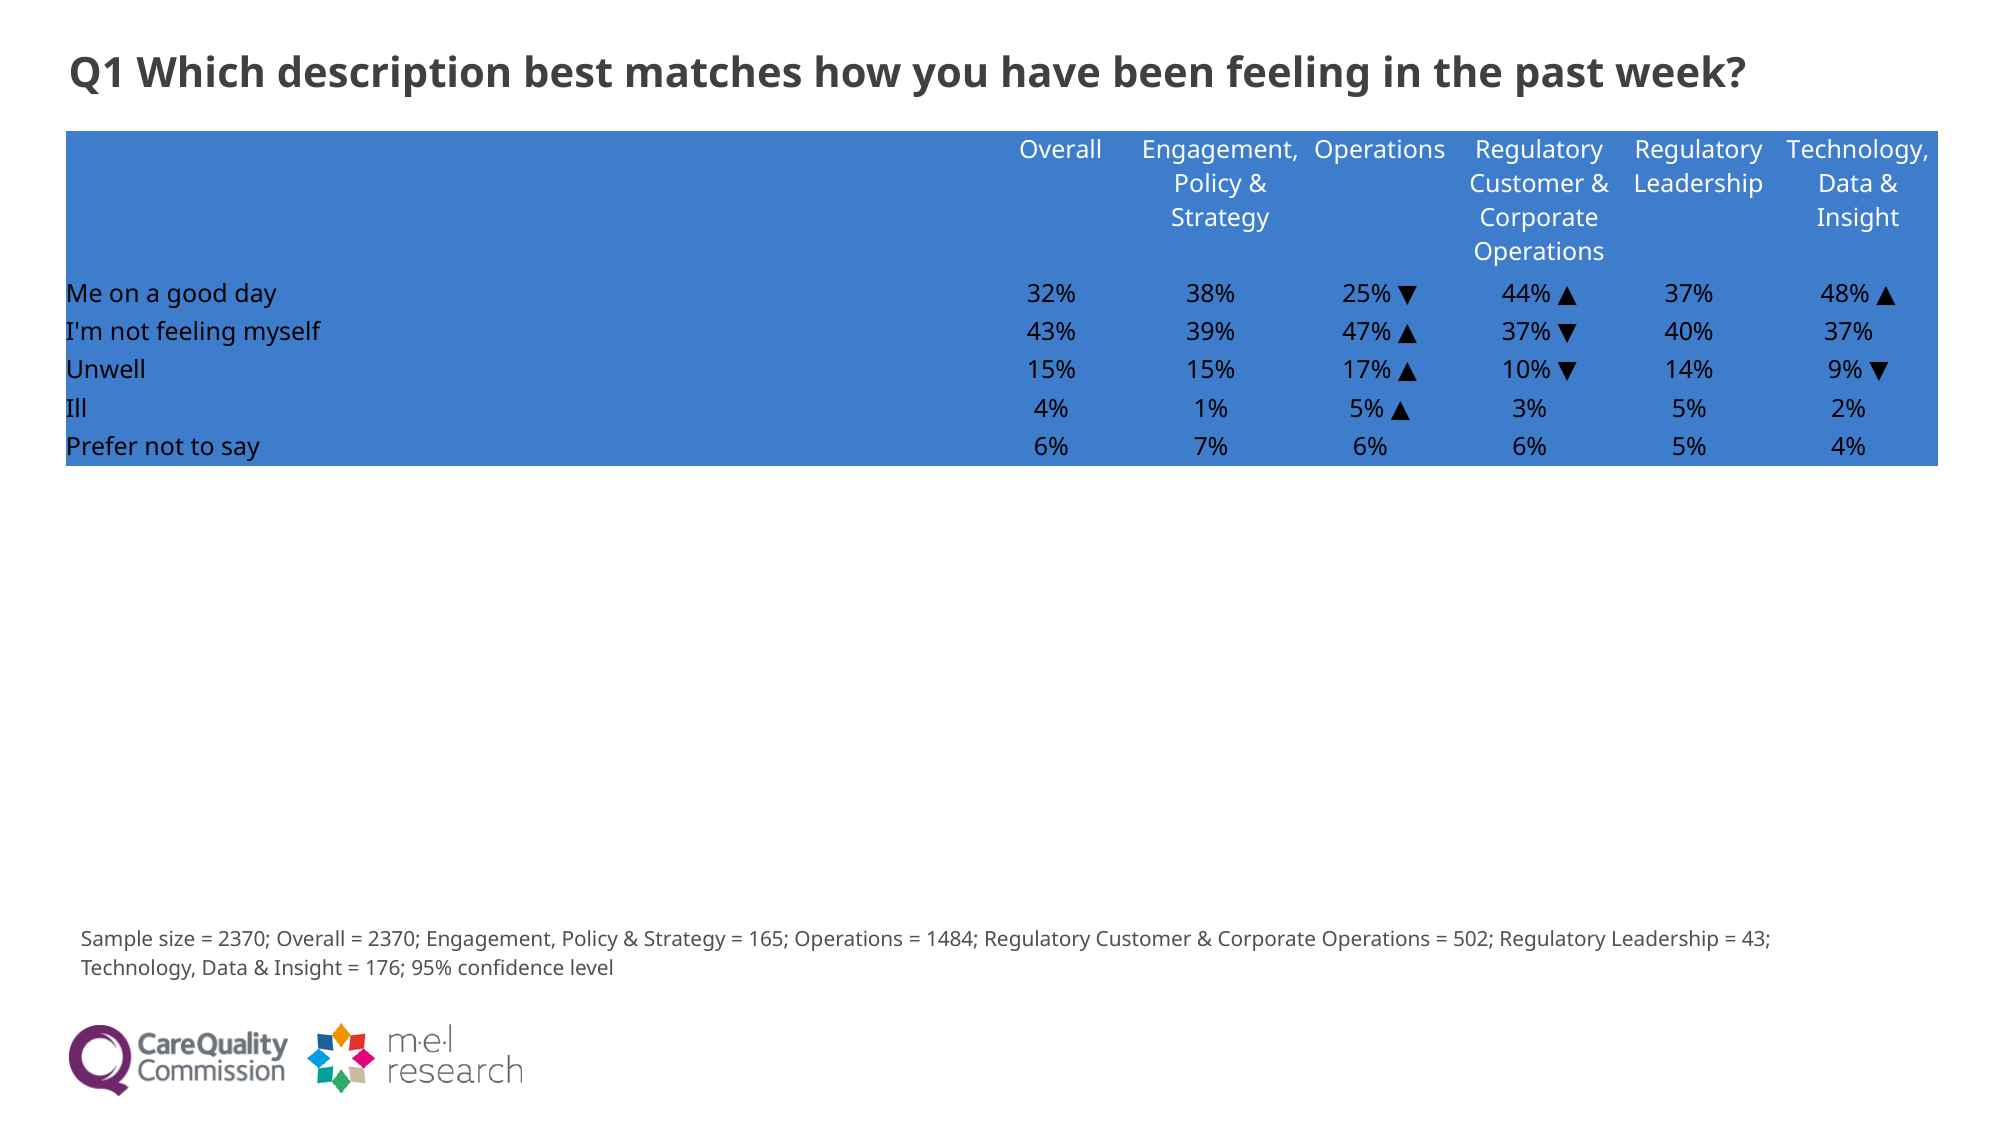

# Q1 Which description best matches how you have been feeling in the past week?
| | Overall | Engagement, Policy & Strategy | Operations | Regulatory Customer & Corporate Operations | Regulatory Leadership | Technology, Data & Insight |
| --- | --- | --- | --- | --- | --- | --- |
| Me on a good day | 32% | 38% | 25% ▼ | 44% ▲ | 37% | 48% ▲ |
| I'm not feeling myself | 43% | 39% | 47% ▲ | 37% ▼ | 40% | 37% |
| Unwell | 15% | 15% | 17% ▲ | 10% ▼ | 14% | 9% ▼ |
| Ill | 4% | 1% | 5% ▲ | 3% | 5% | 2% |
| Prefer not to say | 6% | 7% | 6% | 6% | 5% | 4% |
Sample size = 2370; Overall = 2370; Engagement, Policy & Strategy = 165; Operations = 1484; Regulatory Customer & Corporate Operations = 502; Regulatory Leadership = 43;
Technology, Data & Insight = 176; 95% confidence level